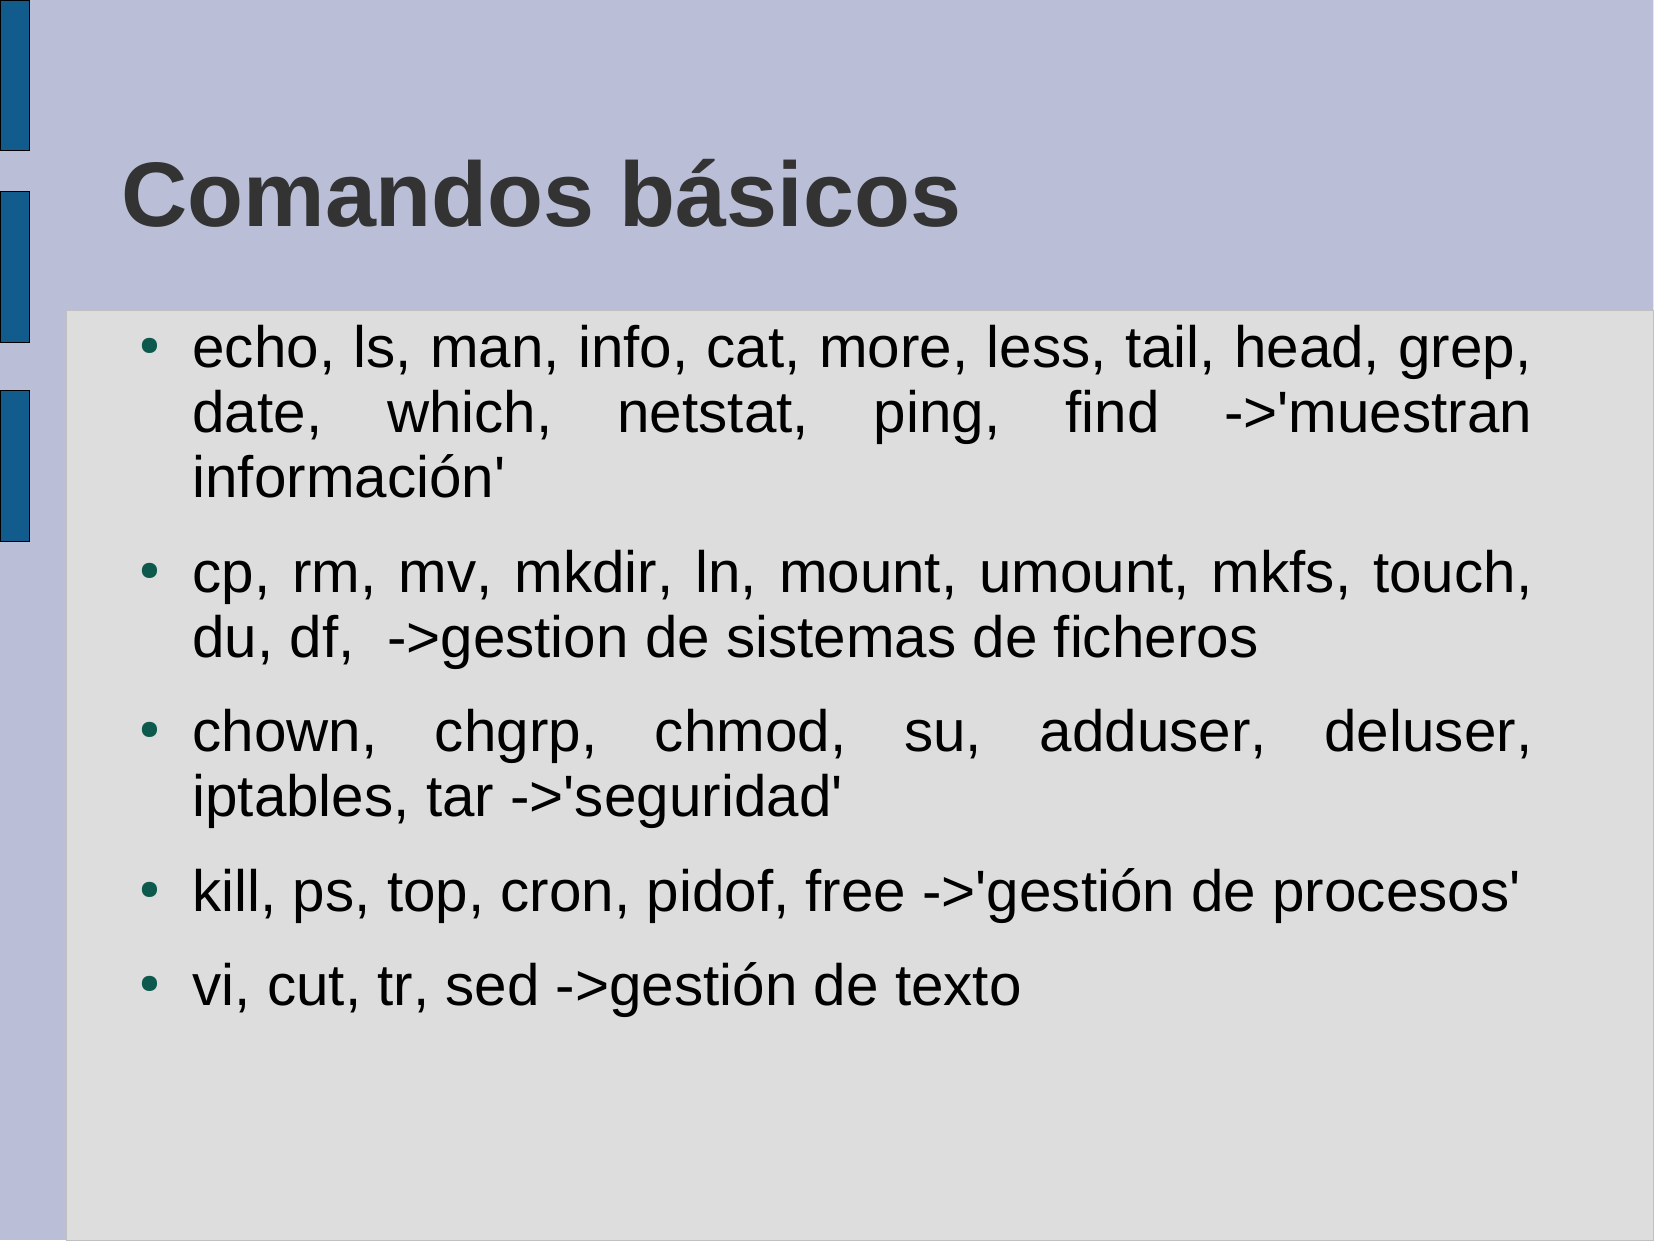

# Comandos básicos
echo, ls, man, info, cat, more, less, tail, head, grep, date, which, netstat, ping, find ->'muestran información'
cp, rm, mv, mkdir, ln, mount, umount, mkfs, touch, du, df, ->gestion de sistemas de ficheros
chown, chgrp, chmod, su, adduser, deluser, iptables, tar ->'seguridad'
kill, ps, top, cron, pidof, free ->'gestión de procesos'
vi, cut, tr, sed ->gestión de texto